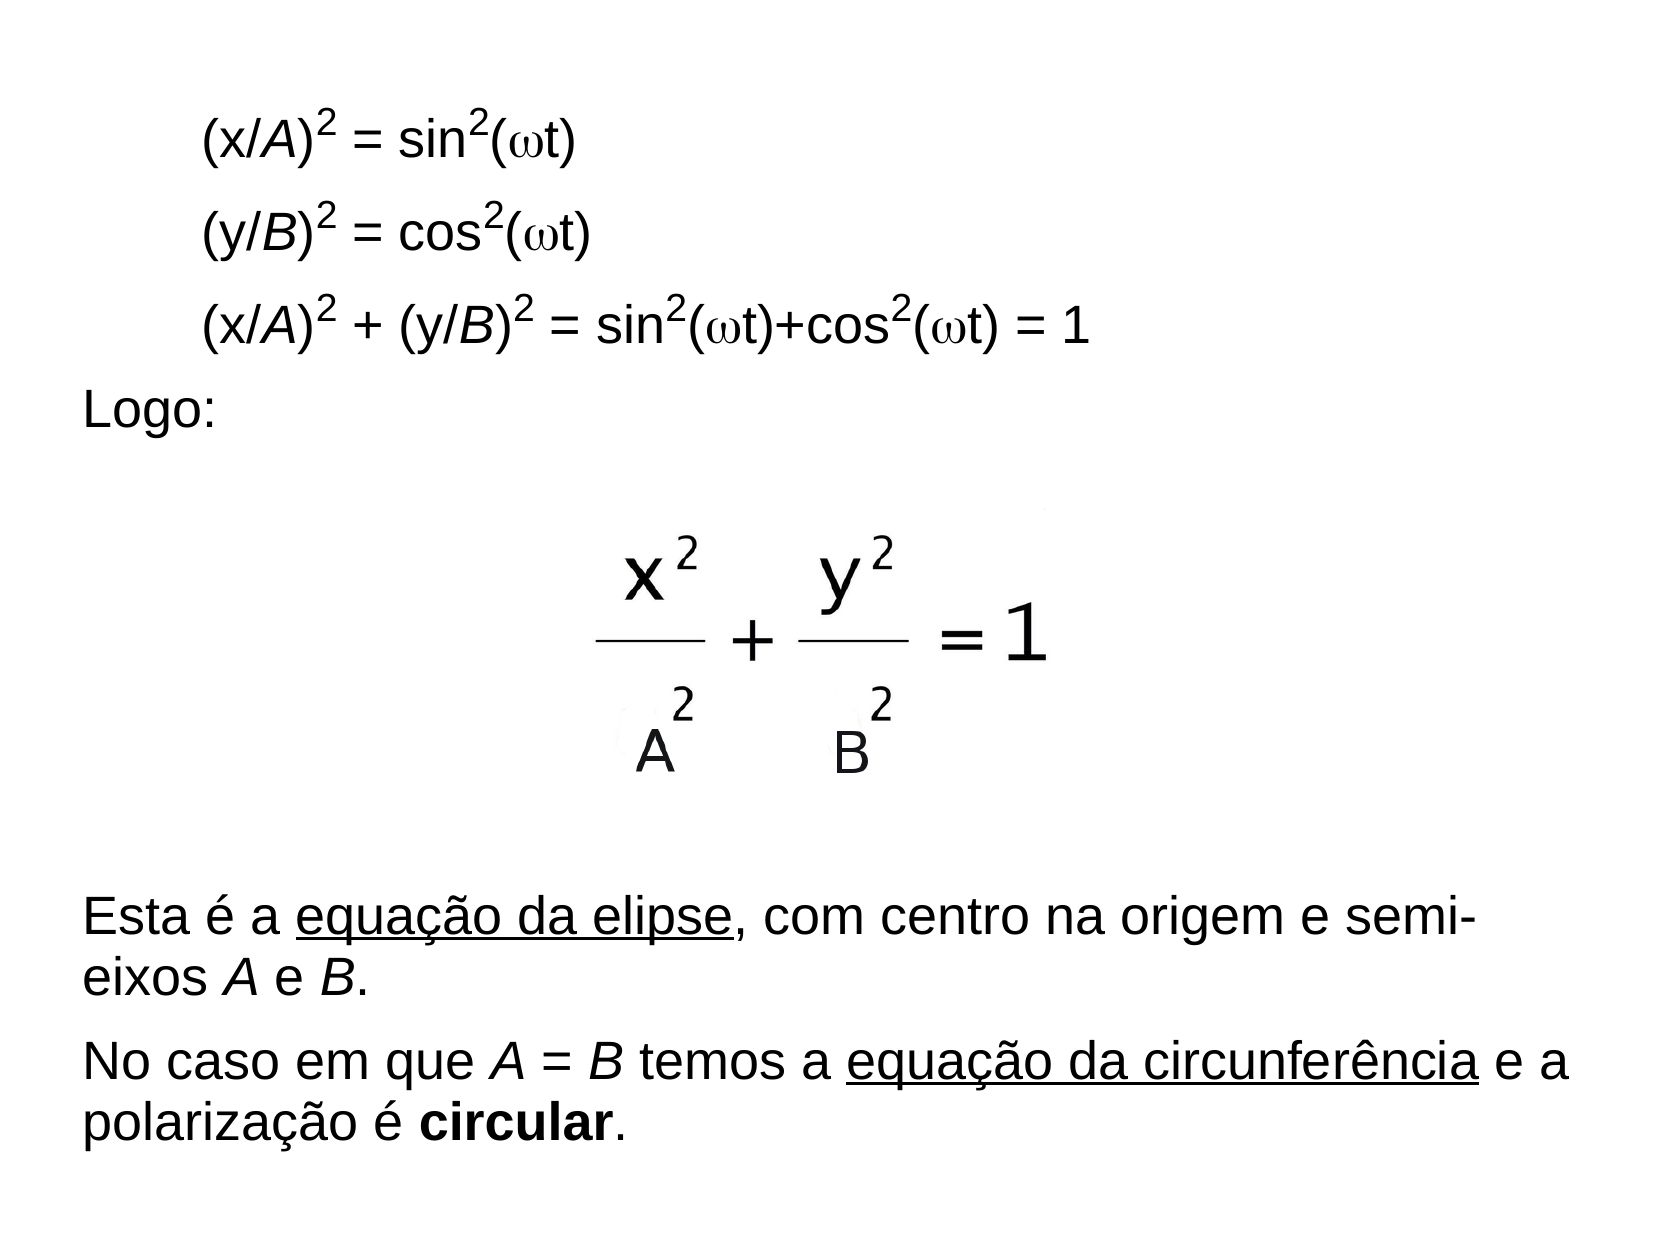

# (x/A)2 = sin2(wt)
(y/B)2 = cos2(wt)
(x/A)2 + (y/B)2 = sin2(wt)+cos2(wt) = 1
Logo:
Esta é a equação da elipse, com centro na origem e semi-eixos A e B.
No caso em que A = B temos a equação da circunferência e a polarização é circular.